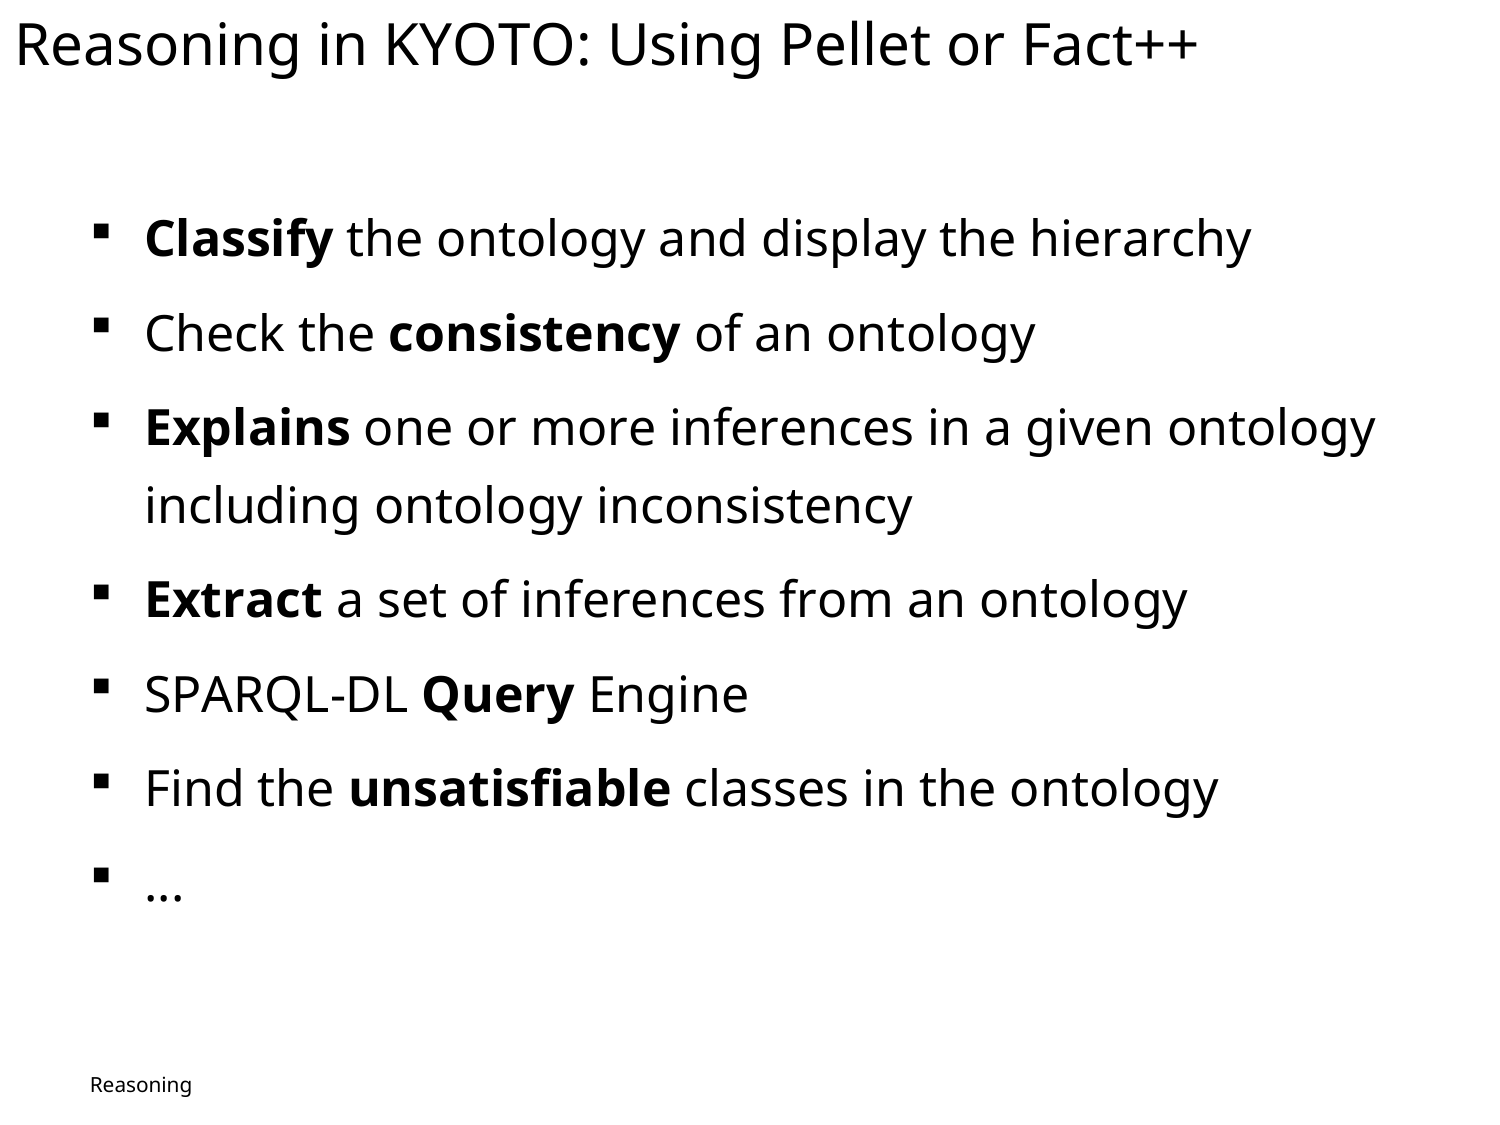

# Reasoning in KYOTO: Using Pellet or Fact++
Classify the ontology and display the hierarchy
Check the consistency of an ontology
Explains one or more inferences in a given ontology including ontology inconsistency
Extract a set of inferences from an ontology
SPARQL-DL Query Engine
Find the unsatisfiable classes in the ontology
...